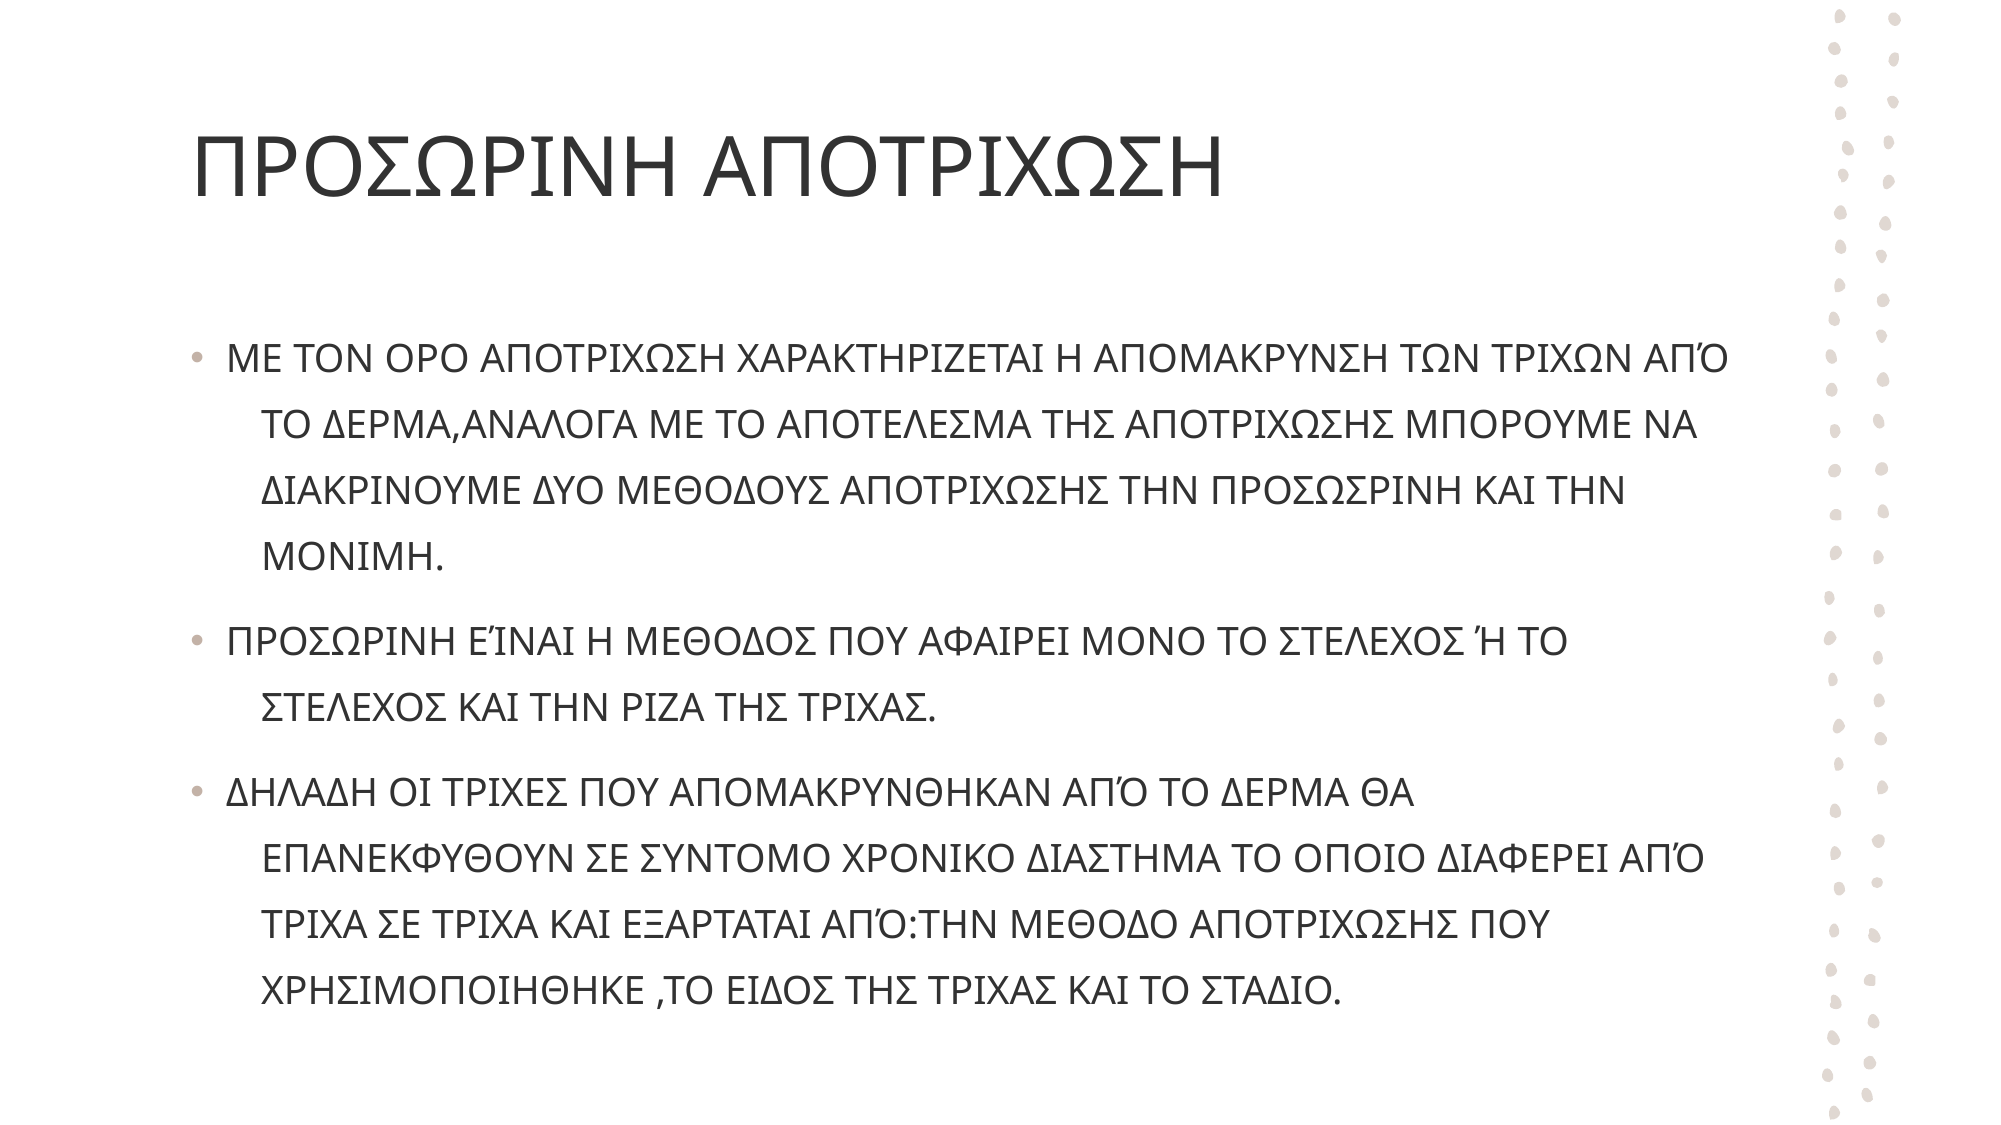

# ΠΡΟΣΩΡΙΝΗ ΑΠΟΤΡΙΧΩΣΗ
ΜΕ ΤΟΝ ΟΡΟ ΑΠΟΤΡΙΧΩΣΗ ΧΑΡΑΚΤΗΡΙΖΕΤΑΙ Η ΑΠΟΜΑΚΡΥΝΣΗ ΤΩΝ ΤΡΙΧΩΝ ΑΠΌ ΤΟ ΔΕΡΜΑ,ΑΝΑΛΟΓΑ ΜΕ ΤΟ ΑΠΟΤΕΛΕΣΜΑ ΤΗΣ ΑΠΟΤΡΙΧΩΣΗΣ ΜΠΟΡΟΥΜΕ ΝΑ ΔΙΑΚΡΙΝΟΥΜΕ ΔΥΟ ΜΕΘΟΔΟΥΣ ΑΠΟΤΡΙΧΩΣΗΣ ΤΗΝ ΠΡΟΣΩΣΡΙΝΗ ΚΑΙ ΤΗΝ ΜΟΝΙΜΗ.
ΠΡΟΣΩΡΙΝΗ ΕΊΝΑΙ Η ΜΕΘΟΔΟΣ ΠΟΥ ΑΦΑΙΡΕΙ ΜΟΝΟ ΤΟ ΣΤΕΛΕΧΟΣ Ή ΤΟ ΣΤΕΛΕΧΟΣ ΚΑΙ ΤΗΝ ΡΙΖΑ ΤΗΣ ΤΡΙΧΑΣ.
ΔΗΛΑΔΗ ΟΙ ΤΡΙΧΕΣ ΠΟΥ ΑΠΟΜΑΚΡΥΝΘΗΚΑΝ ΑΠΌ ΤΟ ΔΕΡΜΑ ΘΑ ΕΠΑΝΕΚΦΥΘΟΥΝ ΣΕ ΣΥΝΤΟΜΟ ΧΡΟΝΙΚΟ ΔΙΑΣΤΗΜΑ ΤΟ ΟΠΟΙΟ ΔΙΑΦΕΡΕΙ ΑΠΌ ΤΡΙΧΑ ΣΕ ΤΡΙΧΑ ΚΑΙ ΕΞΑΡΤΑΤΑΙ ΑΠΌ:ΤΗΝ ΜΕΘΟΔΟ ΑΠΟΤΡΙΧΩΣΗΣ ΠΟΥ ΧΡΗΣΙΜΟΠΟΙΗΘΗΚΕ ,ΤΟ ΕΙΔΟΣ ΤΗΣ ΤΡΙΧΑΣ ΚΑΙ ΤΟ ΣΤΑΔΙΟ.